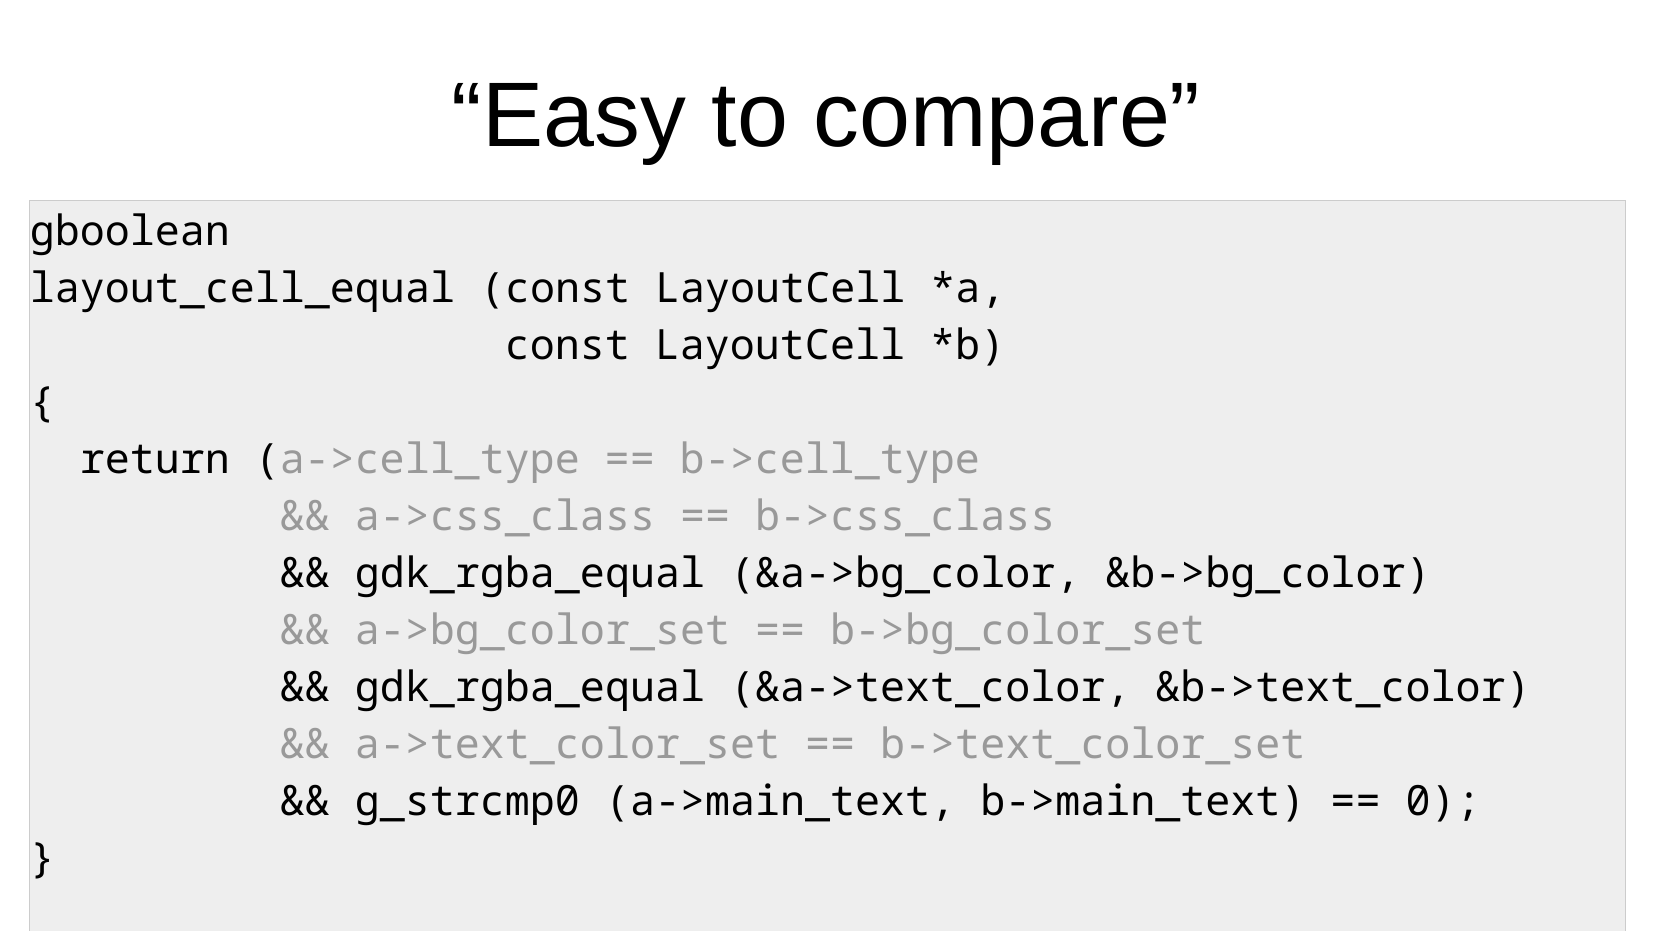

# “Easy to compare”
gboolean
layout_cell_equal (const LayoutCell *a,
 const LayoutCell *b)
{
 return (a->cell_type == b->cell_type
 && a->css_class == b->css_class
 && gdk_rgba_equal (&a->bg_color, &b->bg_color)
 && a->bg_color_set == b->bg_color_set
 && gdk_rgba_equal (&a->text_color, &b->text_color)
 && a->text_color_set == b->text_color_set
 && g_strcmp0 (a->main_text, b->main_text) == 0);
}